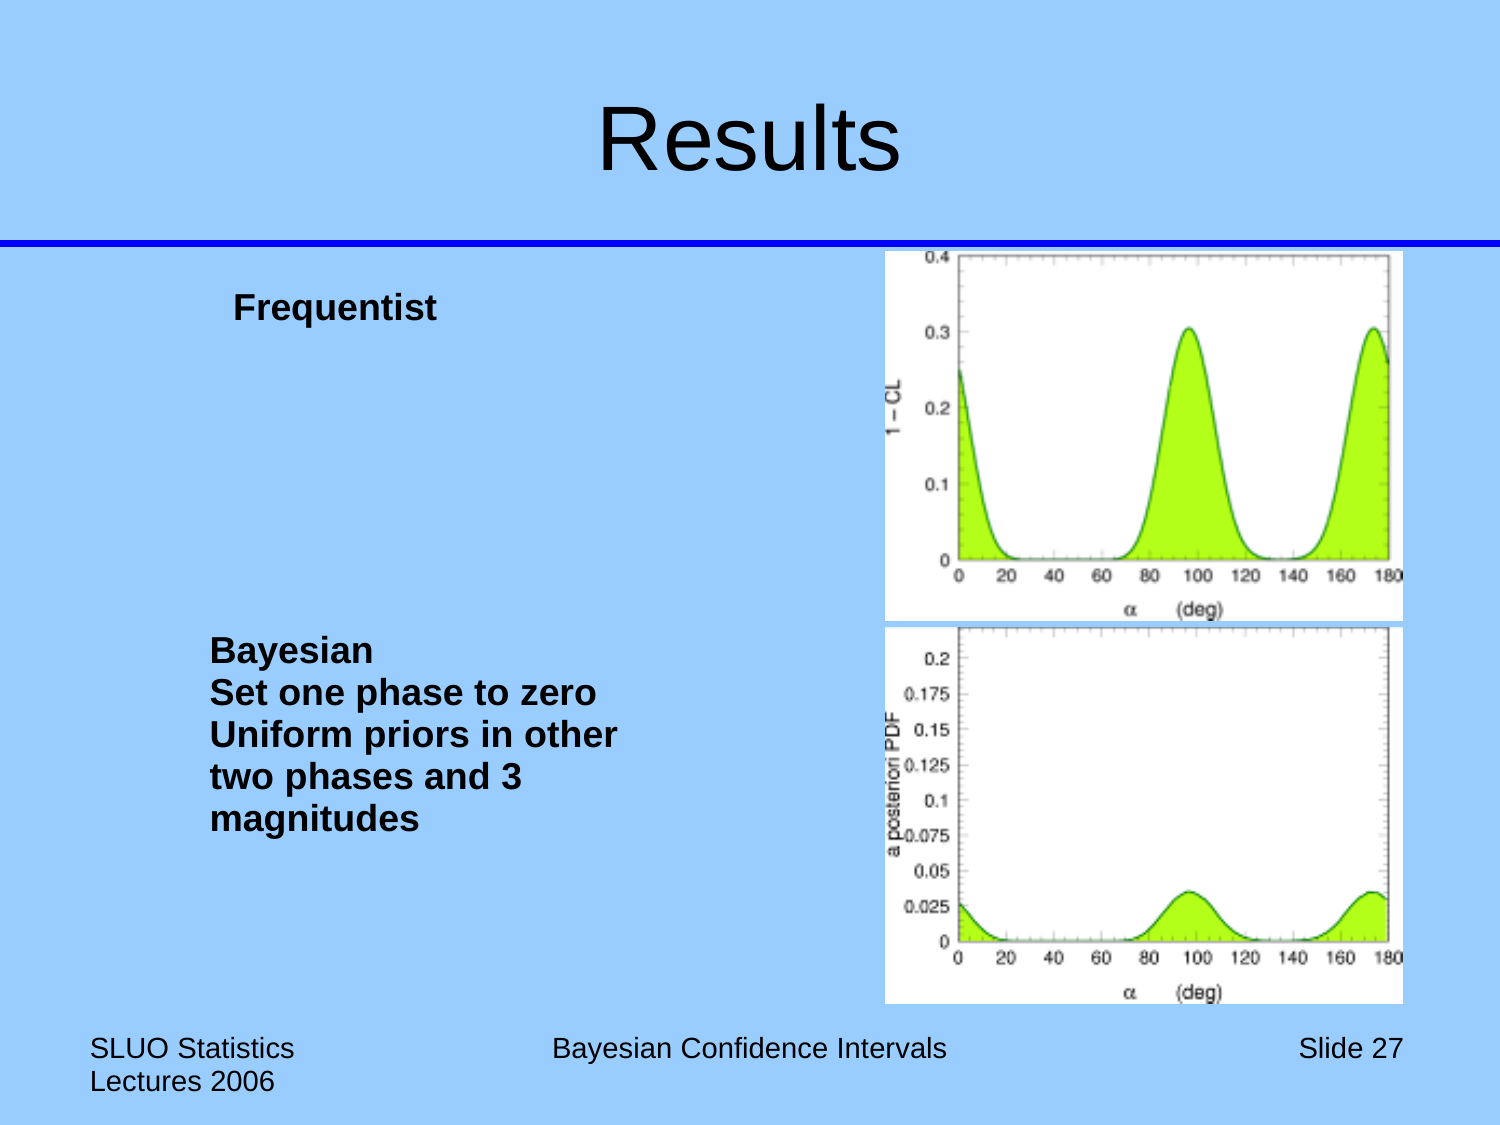

# Results
Frequentist
Bayesian
Set one phase to zero
Uniform priors in other two phases and 3 magnitudes
27